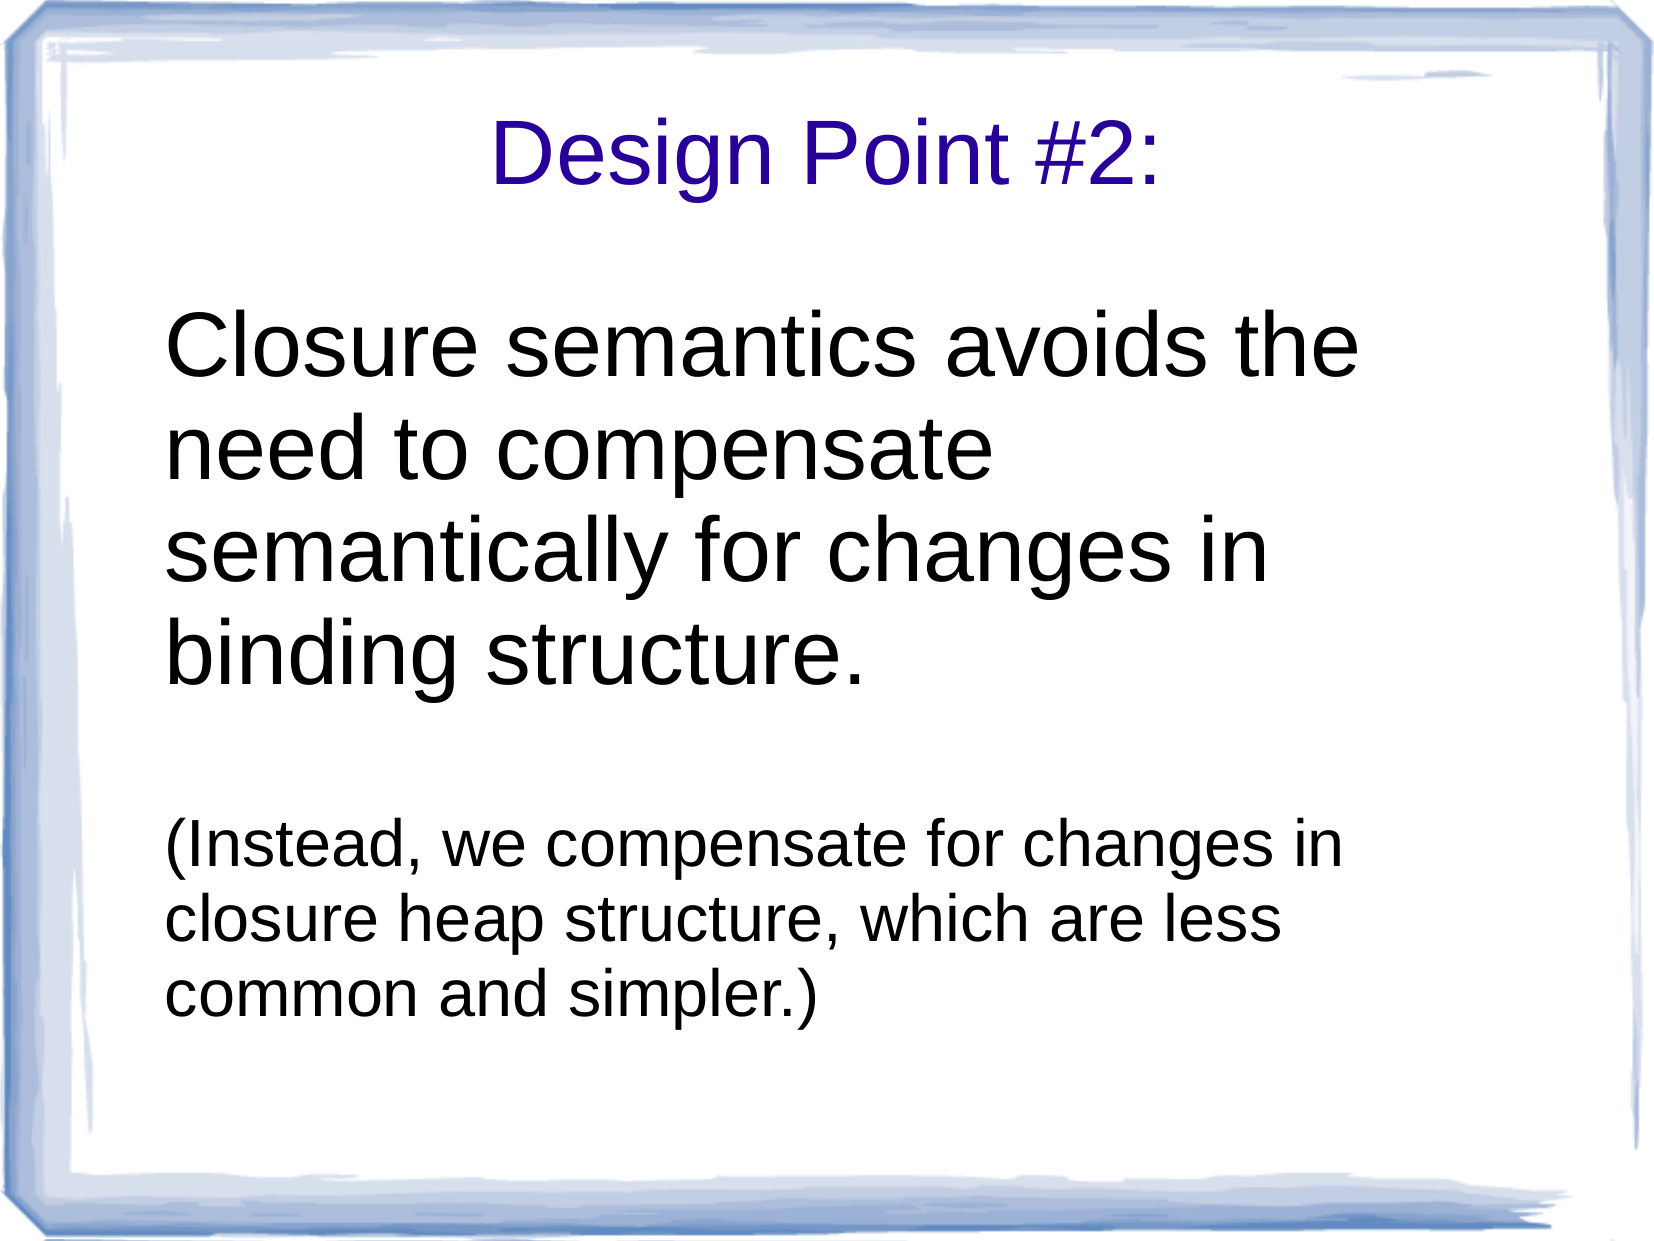

# Design Point #2:
Closure semantics avoids the need to compensate semantically for changes in binding structure.
(Instead, we compensate for changes in closure heap structure, which are less common and simpler.)